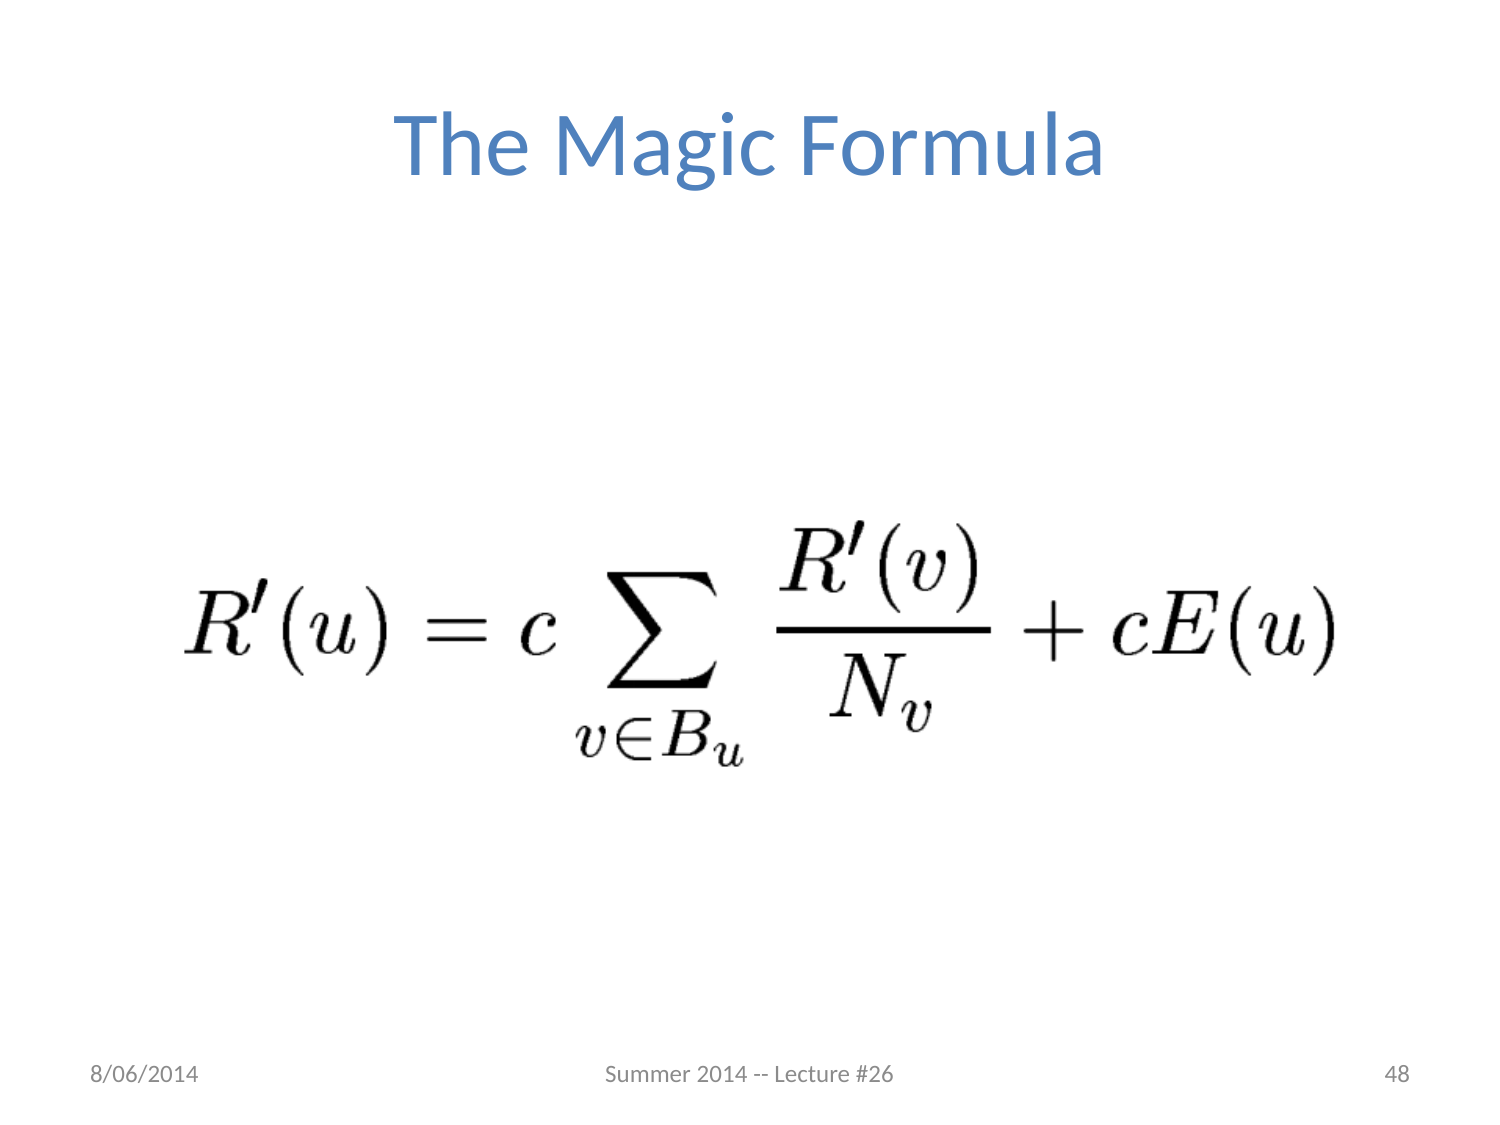

# The Magic Formula
8/06/2014
Summer 2014 -- Lecture #26